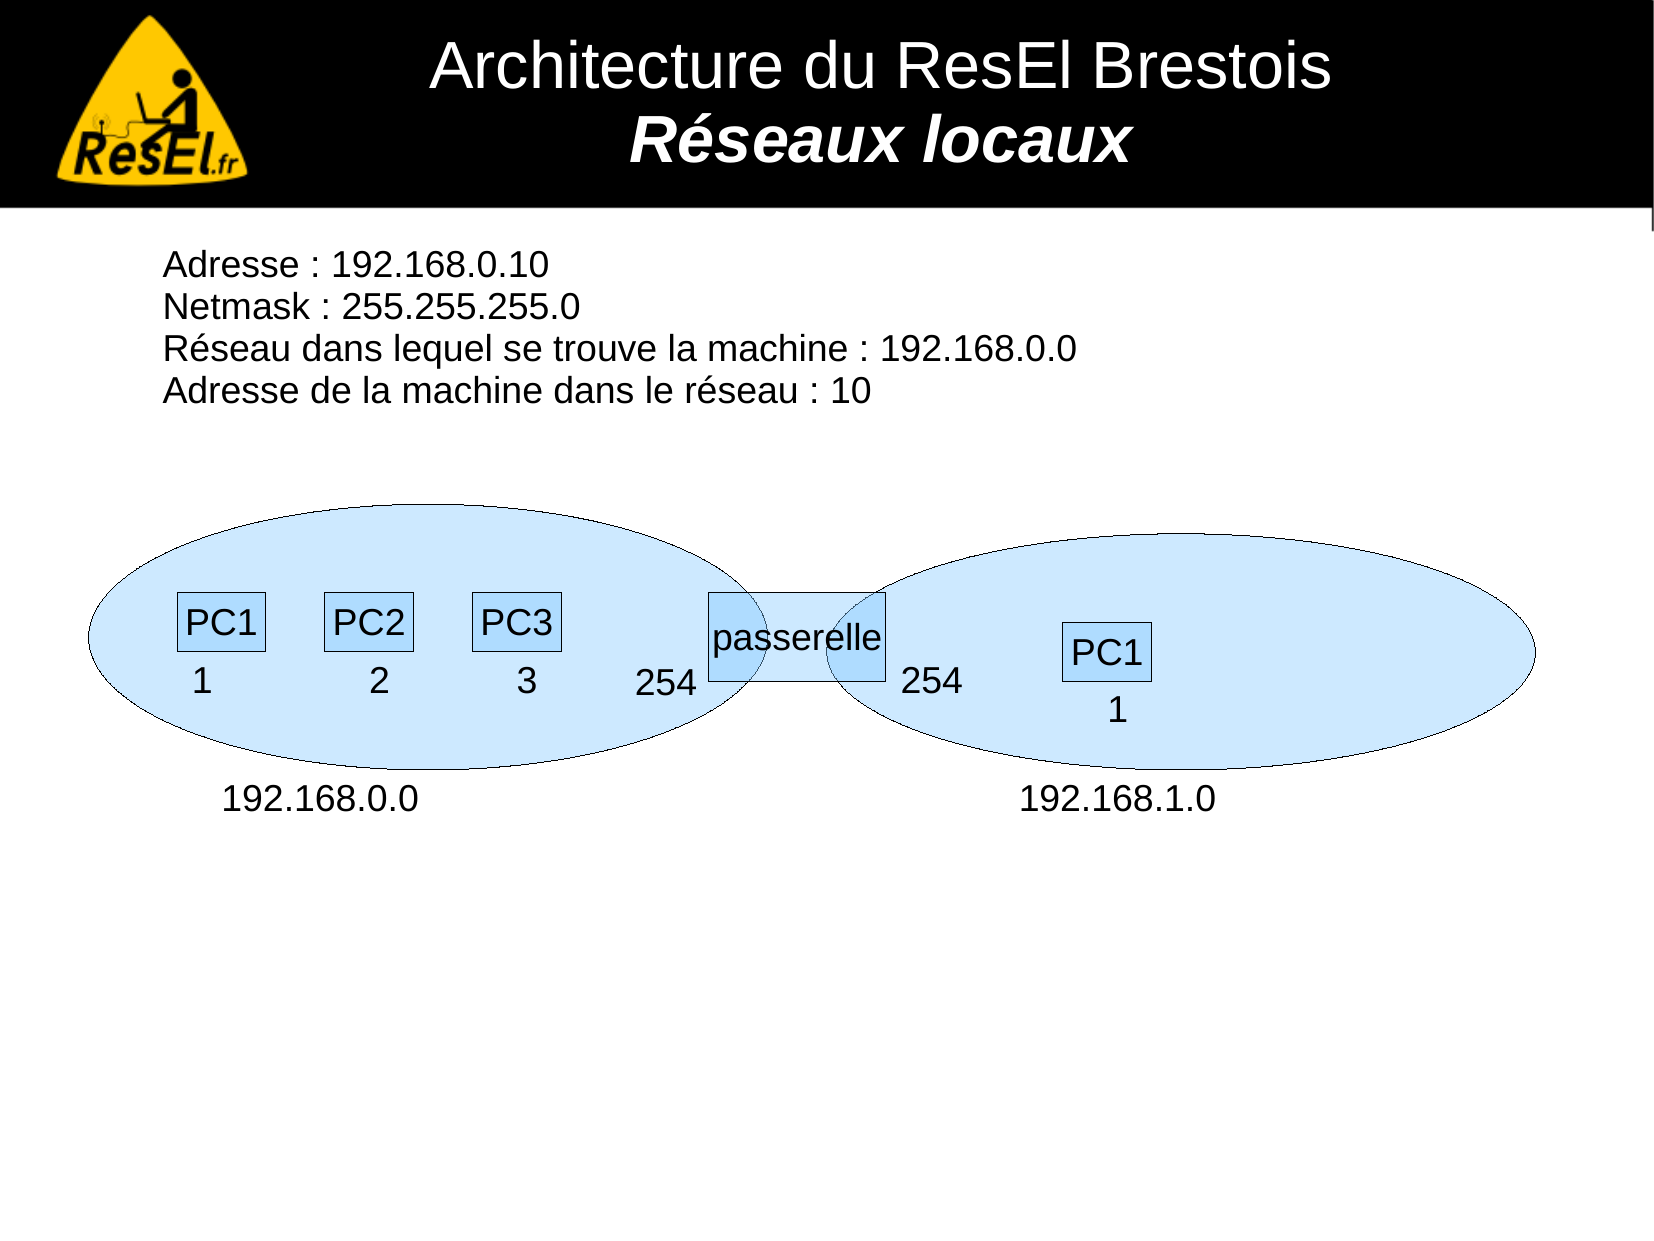

Architecture du ResEl Brestois
Réseaux locaux
Adresse : 192.168.0.10
Netmask : 255.255.255.0
Réseau dans lequel se trouve la machine : 192.168.0.0
Adresse de la machine dans le réseau : 10
PC1
PC2
PC3
passerelle
PC1
1
2
3
254
254
1
192.168.0.0
192.168.1.0